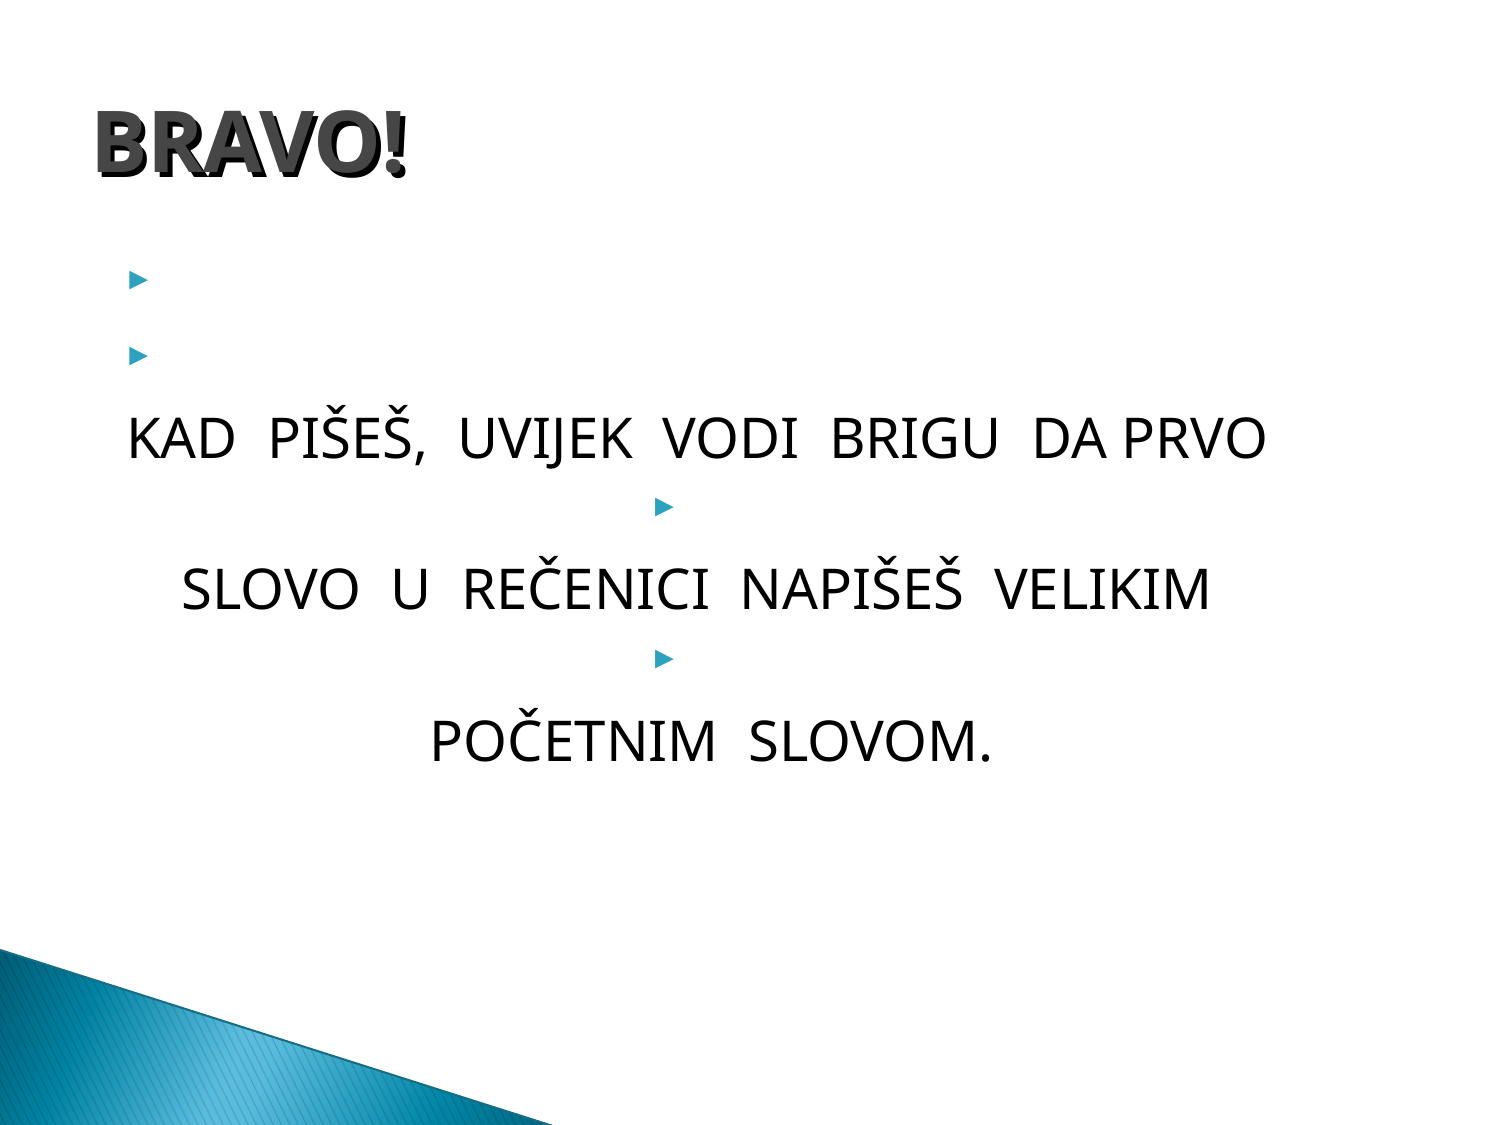

BRAVO!
# KAD PIŠEŠ, UVIJEK VODI BRIGU DA PRVO
SLOVO U REČENICI NAPIŠEŠ VELIKIM
POČETNIM SLOVOM.